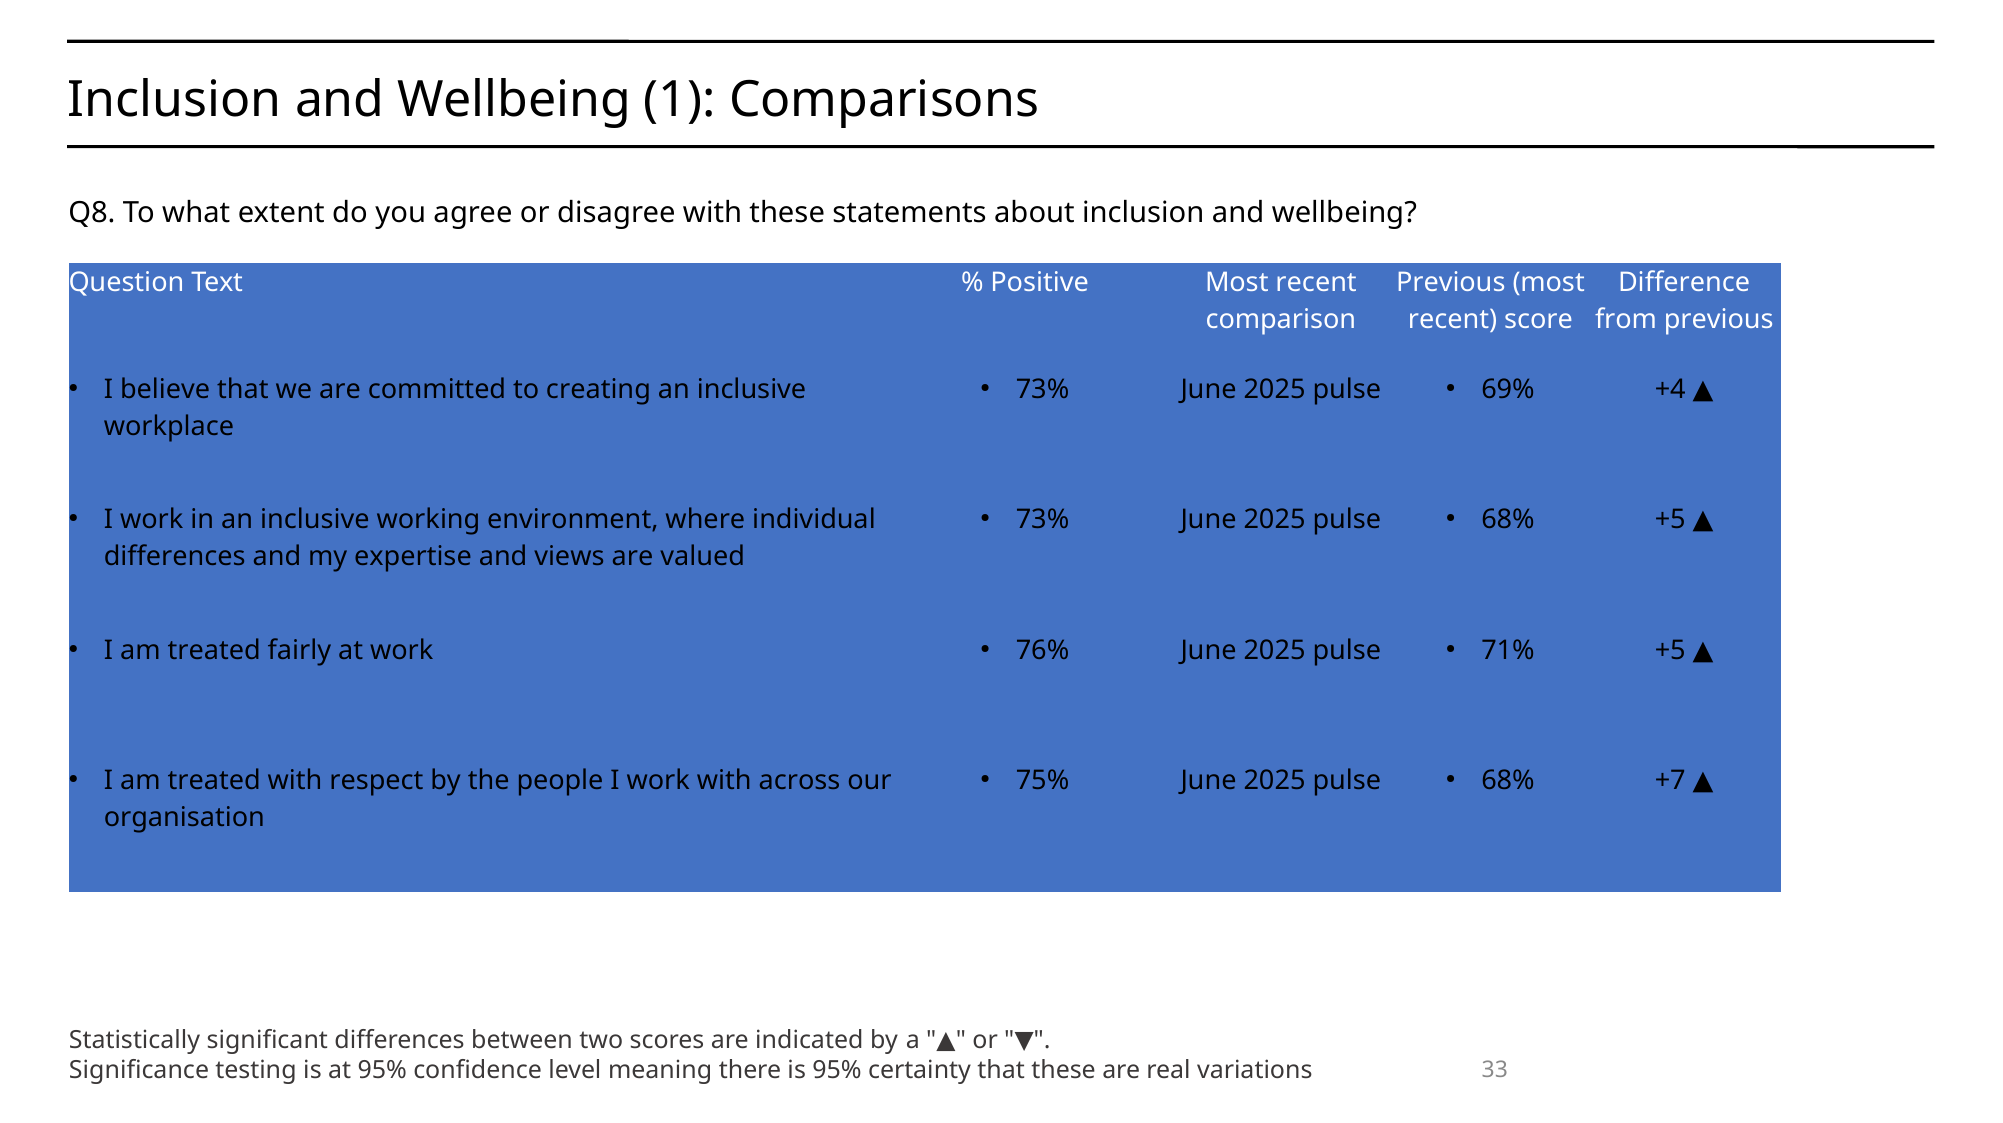

Inclusion and Wellbeing (1): Comparisons
Q8. To what extent do you agree or disagree with these statements about inclusion and wellbeing?
| Question Text | % Positive | | Most recent comparison | Previous (most recent) score | Difference from previous |
| --- | --- | --- | --- | --- | --- |
| I believe that we are committed to creating an inclusive workplace | 73% | | June 2025 pulse | 69% | +4 ▲ |
| I work in an inclusive working environment, where individual differences and my expertise and views are valued | 73% | | June 2025 pulse | 68% | +5 ▲ |
| I am treated fairly at work | 76% | | June 2025 pulse | 71% | +5 ▲ |
| I am treated with respect by the people I work with across our organisation | 75% | | June 2025 pulse | 68% | +7 ▲ |
Statistically significant differences between two scores are indicated by a "▲" or "▼".
Significance testing is at 95% confidence level meaning there is 95% certainty that these are real variations
6